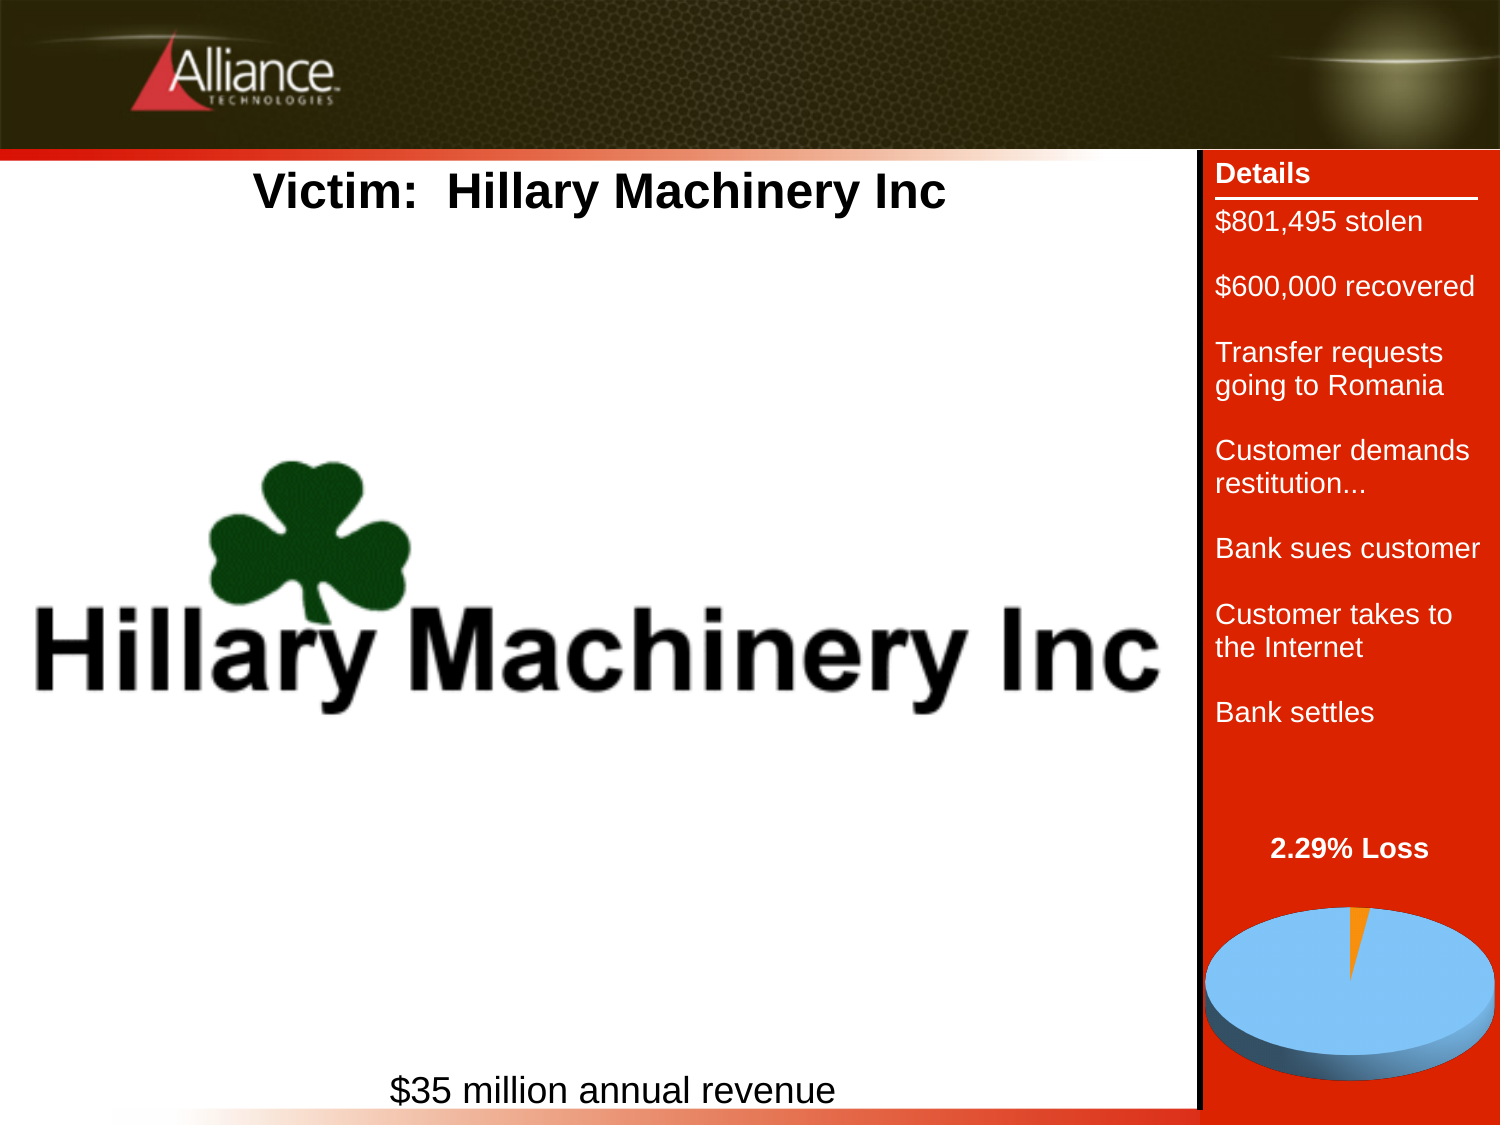

Details
Victim: Hillary Machinery Inc
$801,495 stolen
$600,000 recovered
Transfer requests going to Romania
Customer demands restitution...
Bank sues customer
Customer takes to the Internet
Bank settles
2.29% Loss
[unsupported chart]
$35 million annual revenue